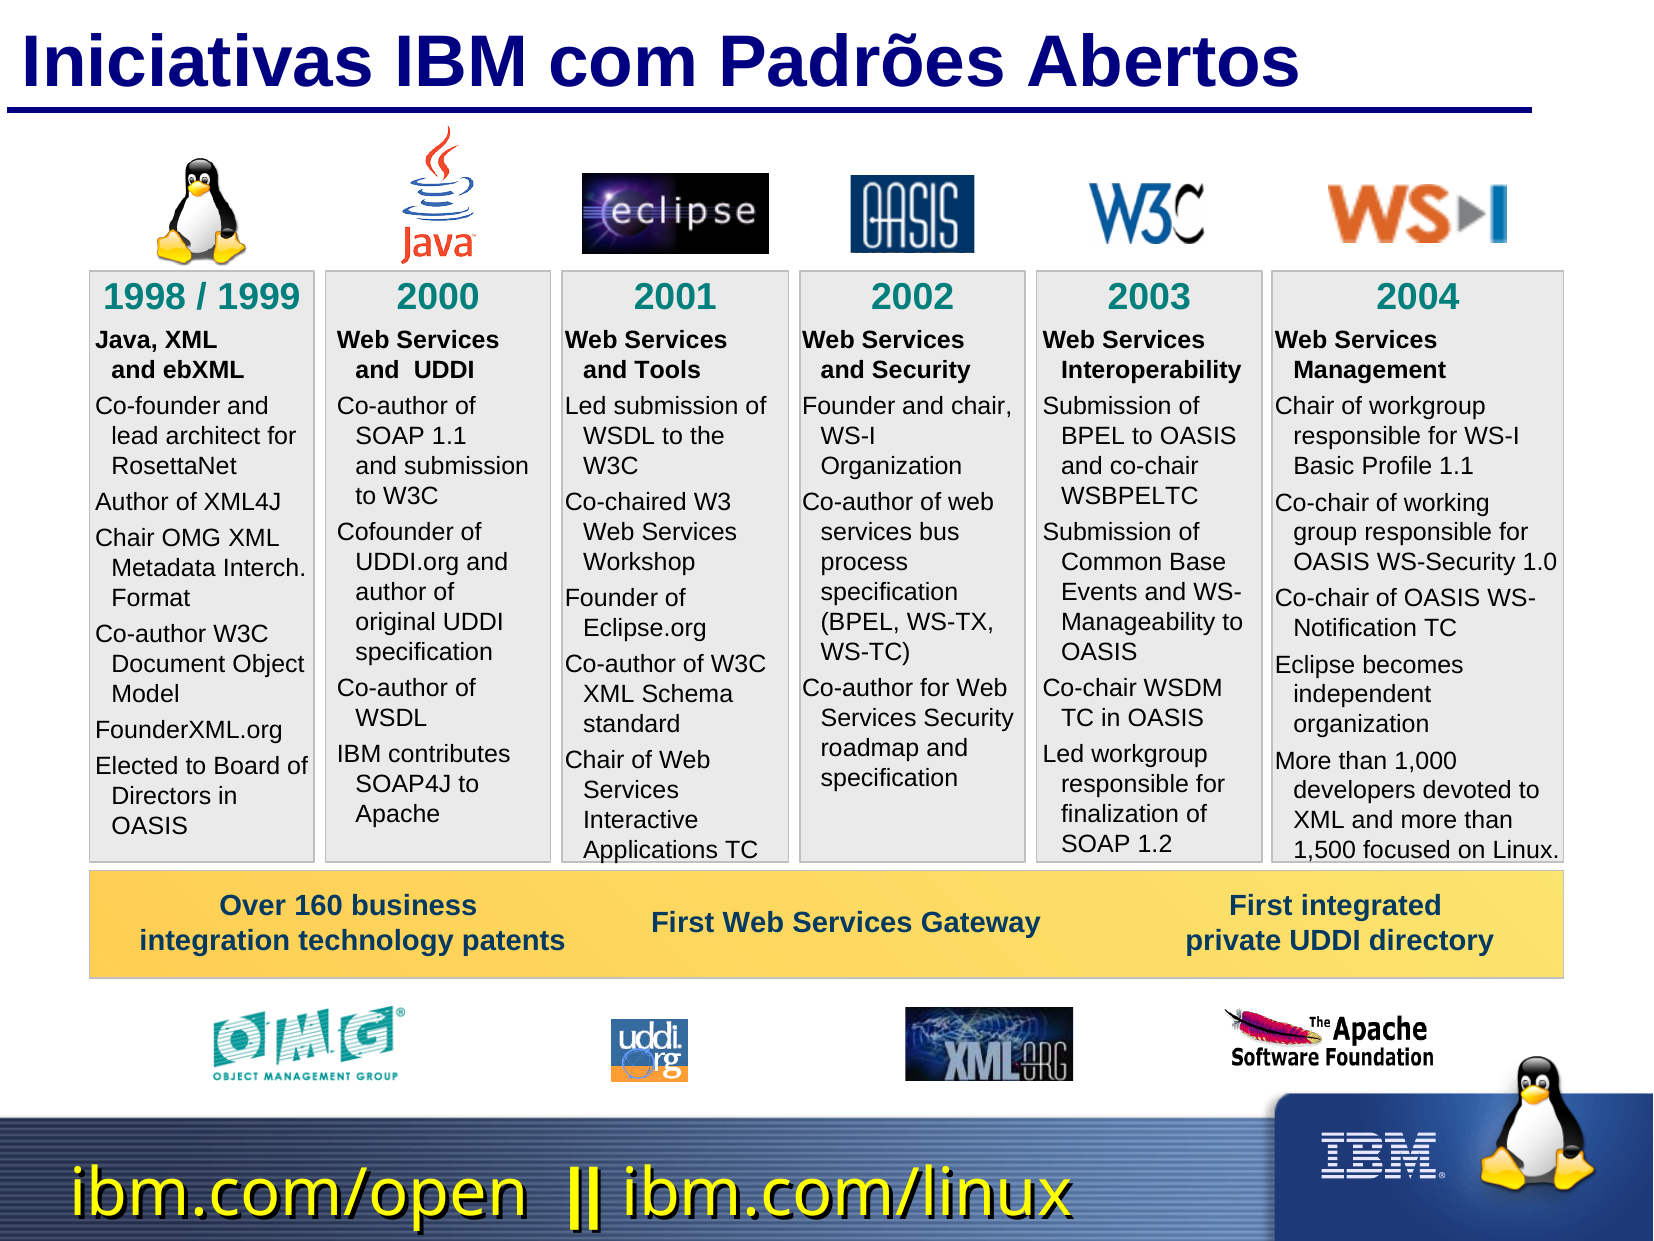

Iniciativas IBM com Padrões Abertos
2000
Web Services
and UDDI
Co-author of SOAP 1.1
and submission
to W3C
Cofounder of UDDI.org and author of original UDDI specification
Co-author of WSDL
IBM contributes SOAP4J to Apache
1998 / 1999
Java, XML
and ebXML
Co-founder and lead architect for RosettaNet
Author of XML4J
Chair OMG XML Metadata Interch. Format
Co-author W3C Document Object Model
FounderXML.org
Elected to Board of Directors in OASIS
2001
Web Services
and Tools
Led submission of WSDL to the W3C
Co-chaired W3 Web Services Workshop
Founder of Eclipse.org
Co-author of W3C XML Schema standard
Chair of Web Services Interactive Applications TC
2002
Web Services
and Security
Founder and chair, WS-I Organization
Co-author of web services bus process specification (BPEL, WS-TX, WS-TC)
Co-author for Web Services Security roadmap and specification
2003
Web Services Interoperability
Submission of BPEL to OASIS and co-chair WSBPELTC
Submission of Common Base Events and WS-Manageability to OASIS
Co-chair WSDM TC in OASIS
Led workgroup responsible for finalization of SOAP 1.2
2004
Web Services Management
Chair of workgroup responsible for WS-I Basic Profile 1.1
Co-chair of working group responsible for OASIS WS-Security 1.0
Co-chair of OASIS WS-Notification TC
Eclipse becomes independent organization
More than 1,000 developers devoted to XML and more than 1,500 focused on Linux.
Over 160 business
integration technology patents
First integrated
private UDDI directory
First Web Services Gateway